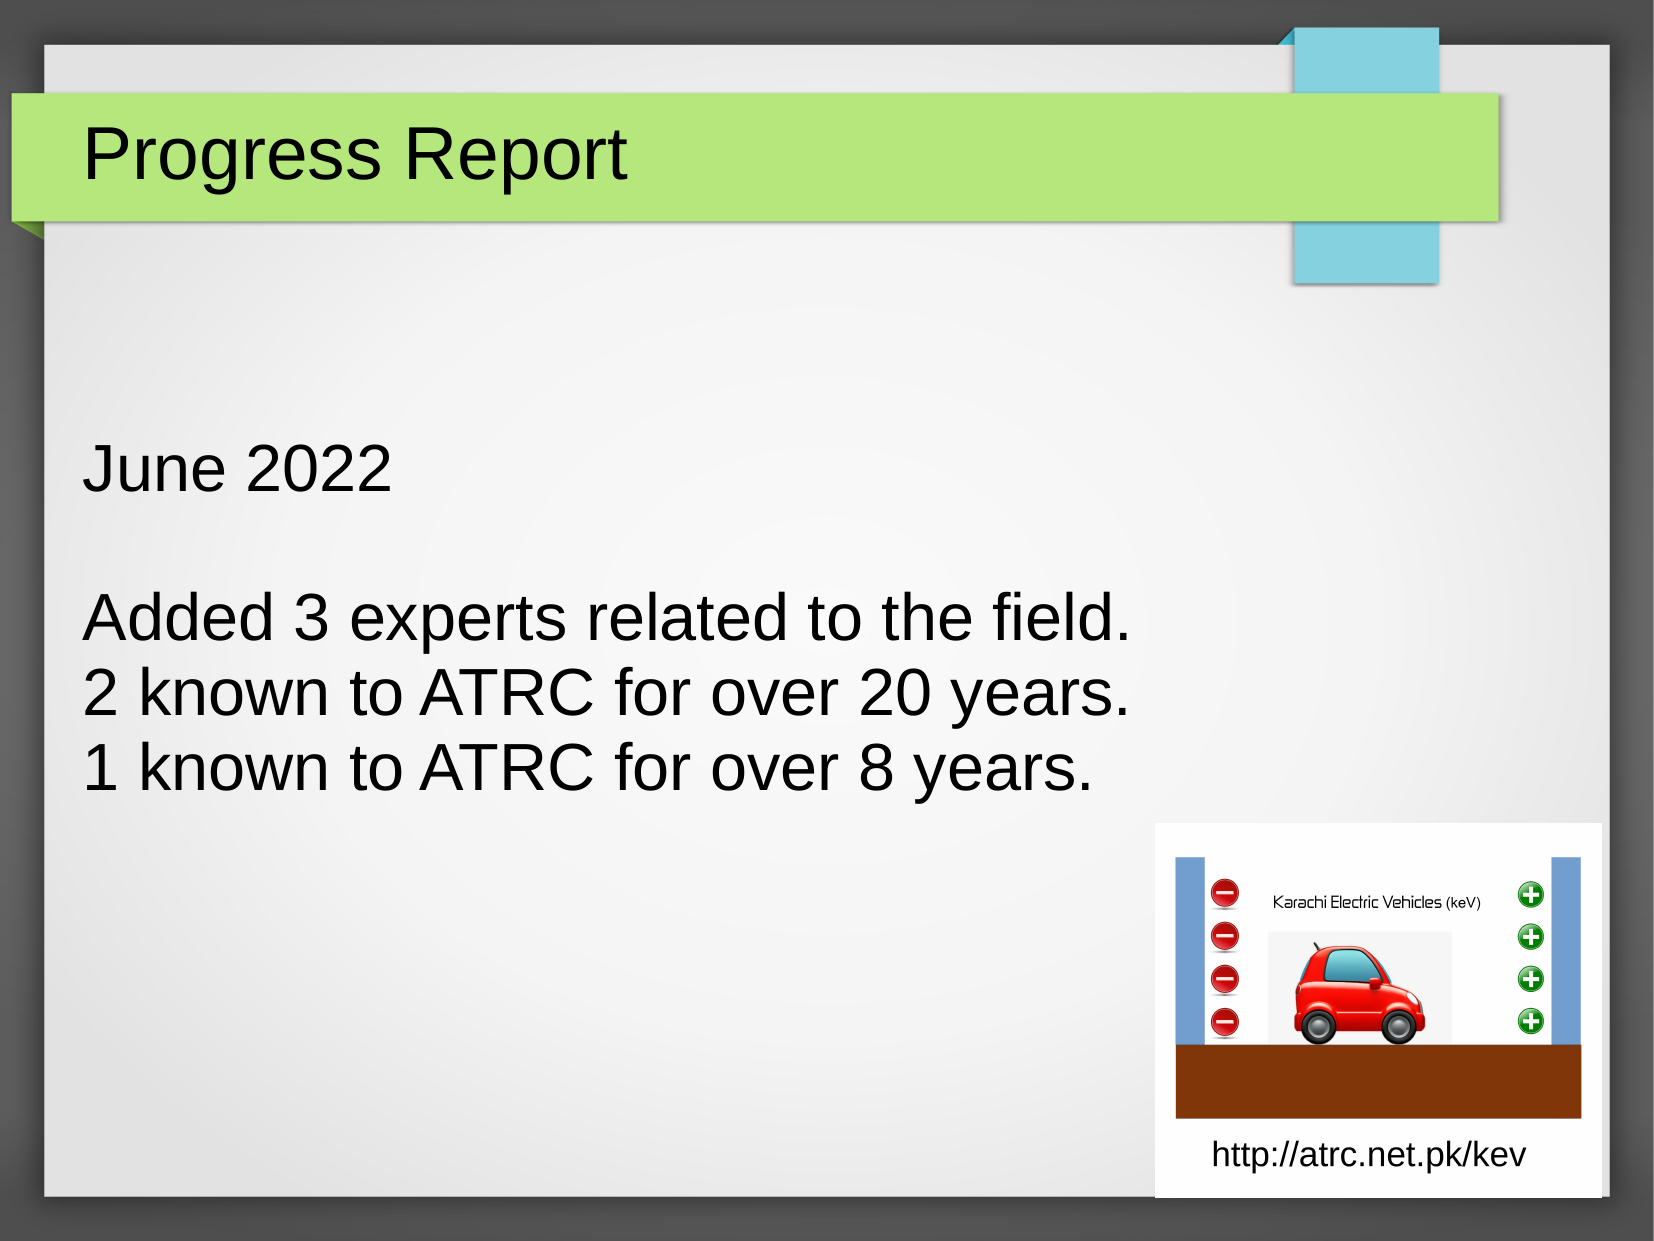

# Progress Report
June 2022
Added 3 experts related to the field.
2 known to ATRC for over 20 years.
1 known to ATRC for over 8 years.